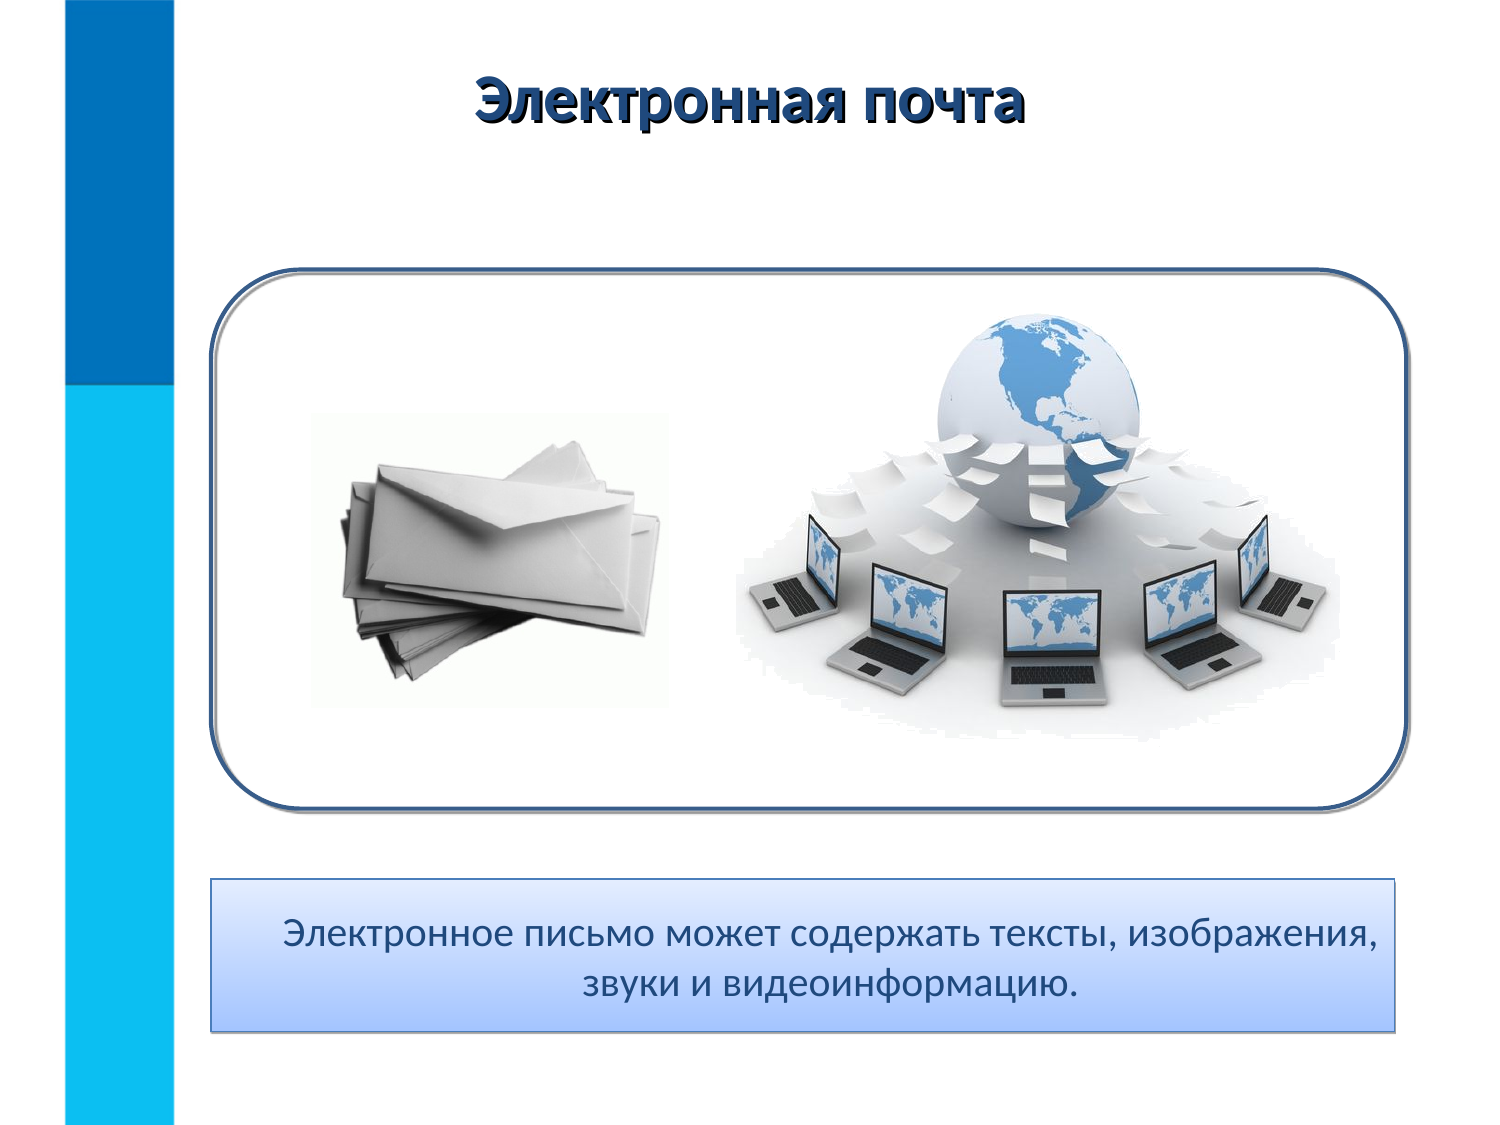

# Электронная почта
	Электронное письмо может содержать тексты, изображения, звуки и видеоинформацию.